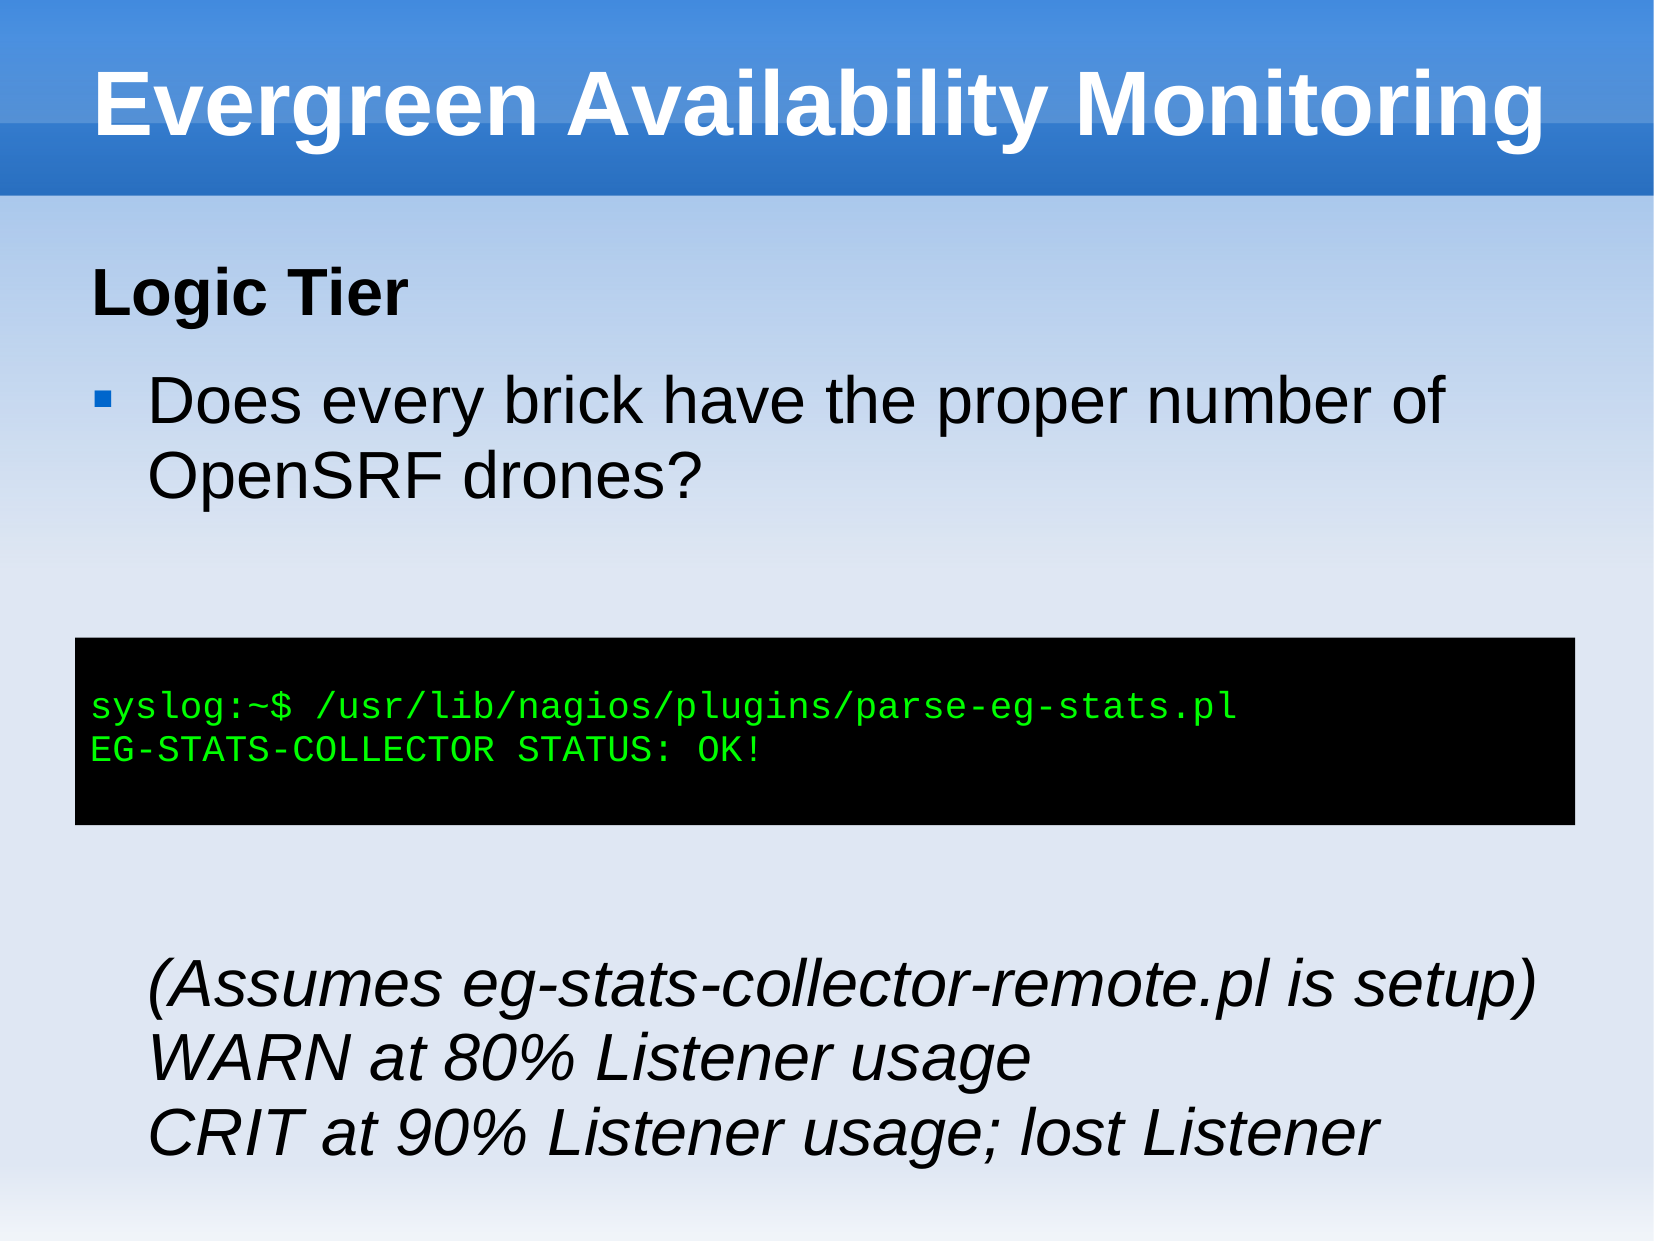

# Evergreen Availability Monitoring
Logic Tier
Does every brick have the proper number of OpenSRF drones?
(Assumes eg-stats-collector-remote.pl is setup)
WARN at 80% Listener usage
CRIT at 90% Listener usage; lost Listener
syslog:~$ /usr/lib/nagios/plugins/parse-eg-stats.pl
EG-STATS-COLLECTOR STATUS: OK!